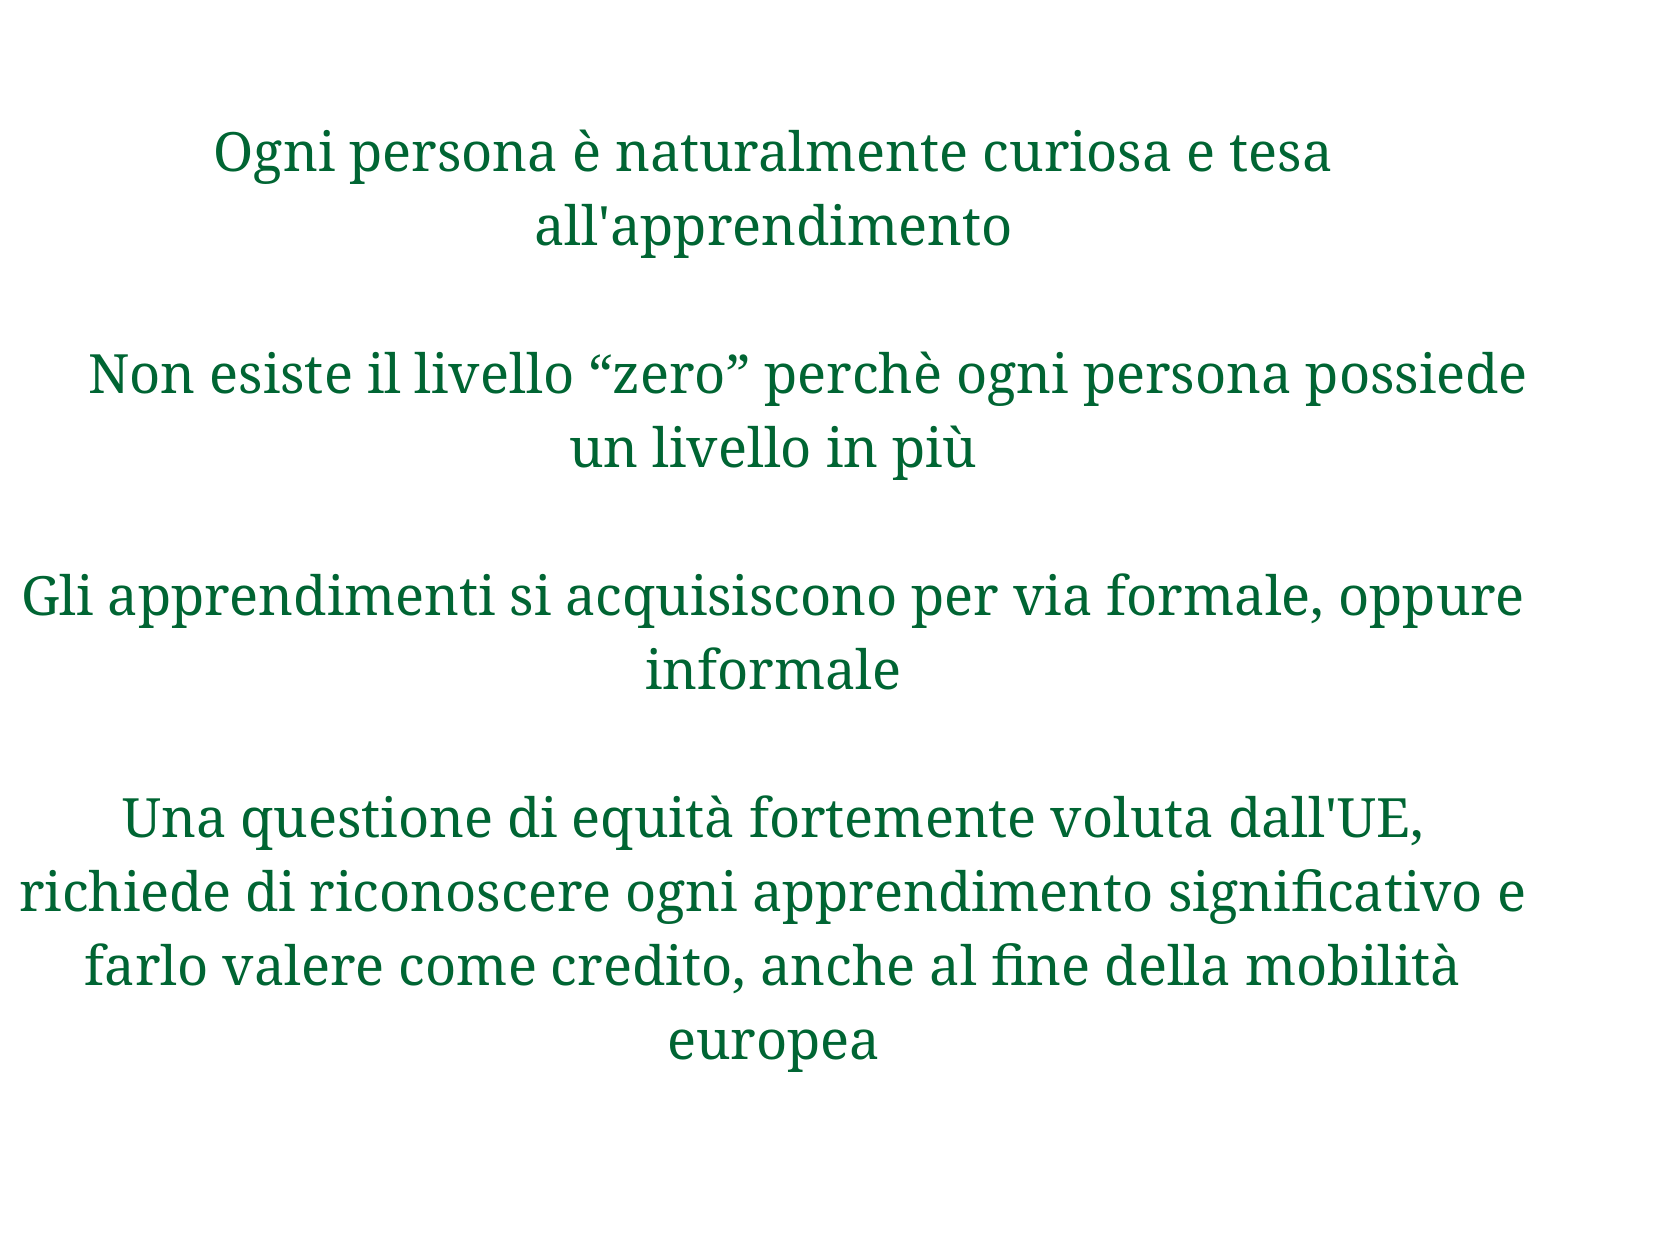

# 1) Riconoscere tutti gli apprendimenti significativi Ogni persona è naturalmente curiosa e tesa all'apprendimento Non esiste il livello “zero” perchè ogni persona possiede un livello in più Gli apprendimenti si acquisiscono per via formale, oppure informale Una questione di equità fortemente voluta dall'UE, richiede di riconoscere ogni apprendimento significativo e farlo valere come credito, anche al fine della mobilità europea 􀂄